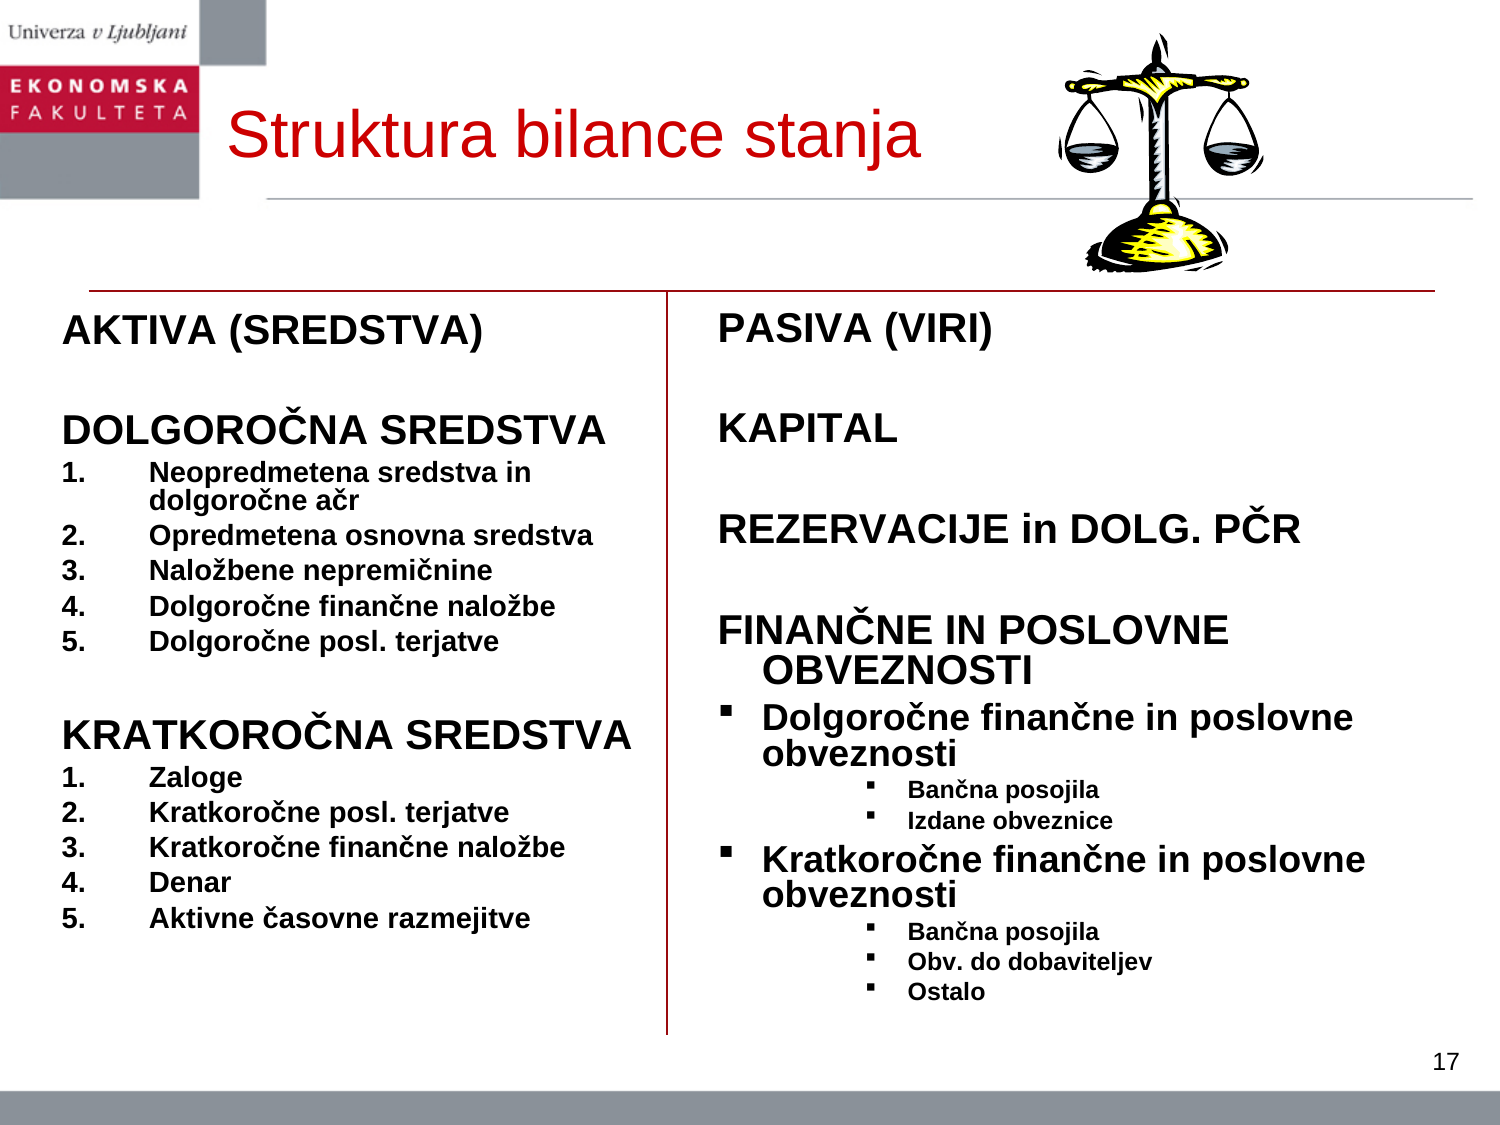

Struktura bilance stanja
PASIVA (VIRI)
KAPITAL
REZERVACIJE in DOLG. PČR
FINANČNE IN POSLOVNE OBVEZNOSTI
Dolgoročne finančne in poslovne obveznosti
Bančna posojila
Izdane obveznice
Kratkoročne finančne in poslovne obveznosti
Bančna posojila
Obv. do dobaviteljev
Ostalo
AKTIVA (SREDSTVA)
DOLGOROČNA SREDSTVA
Neopredmetena sredstva in dolgoročne ačr
Opredmetena osnovna sredstva
Naložbene nepremičnine
Dolgoročne finančne naložbe
Dolgoročne posl. terjatve
KRATKOROČNA SREDSTVA
Zaloge
Kratkoročne posl. terjatve
Kratkoročne finančne naložbe
Denar
Aktivne časovne razmejitve